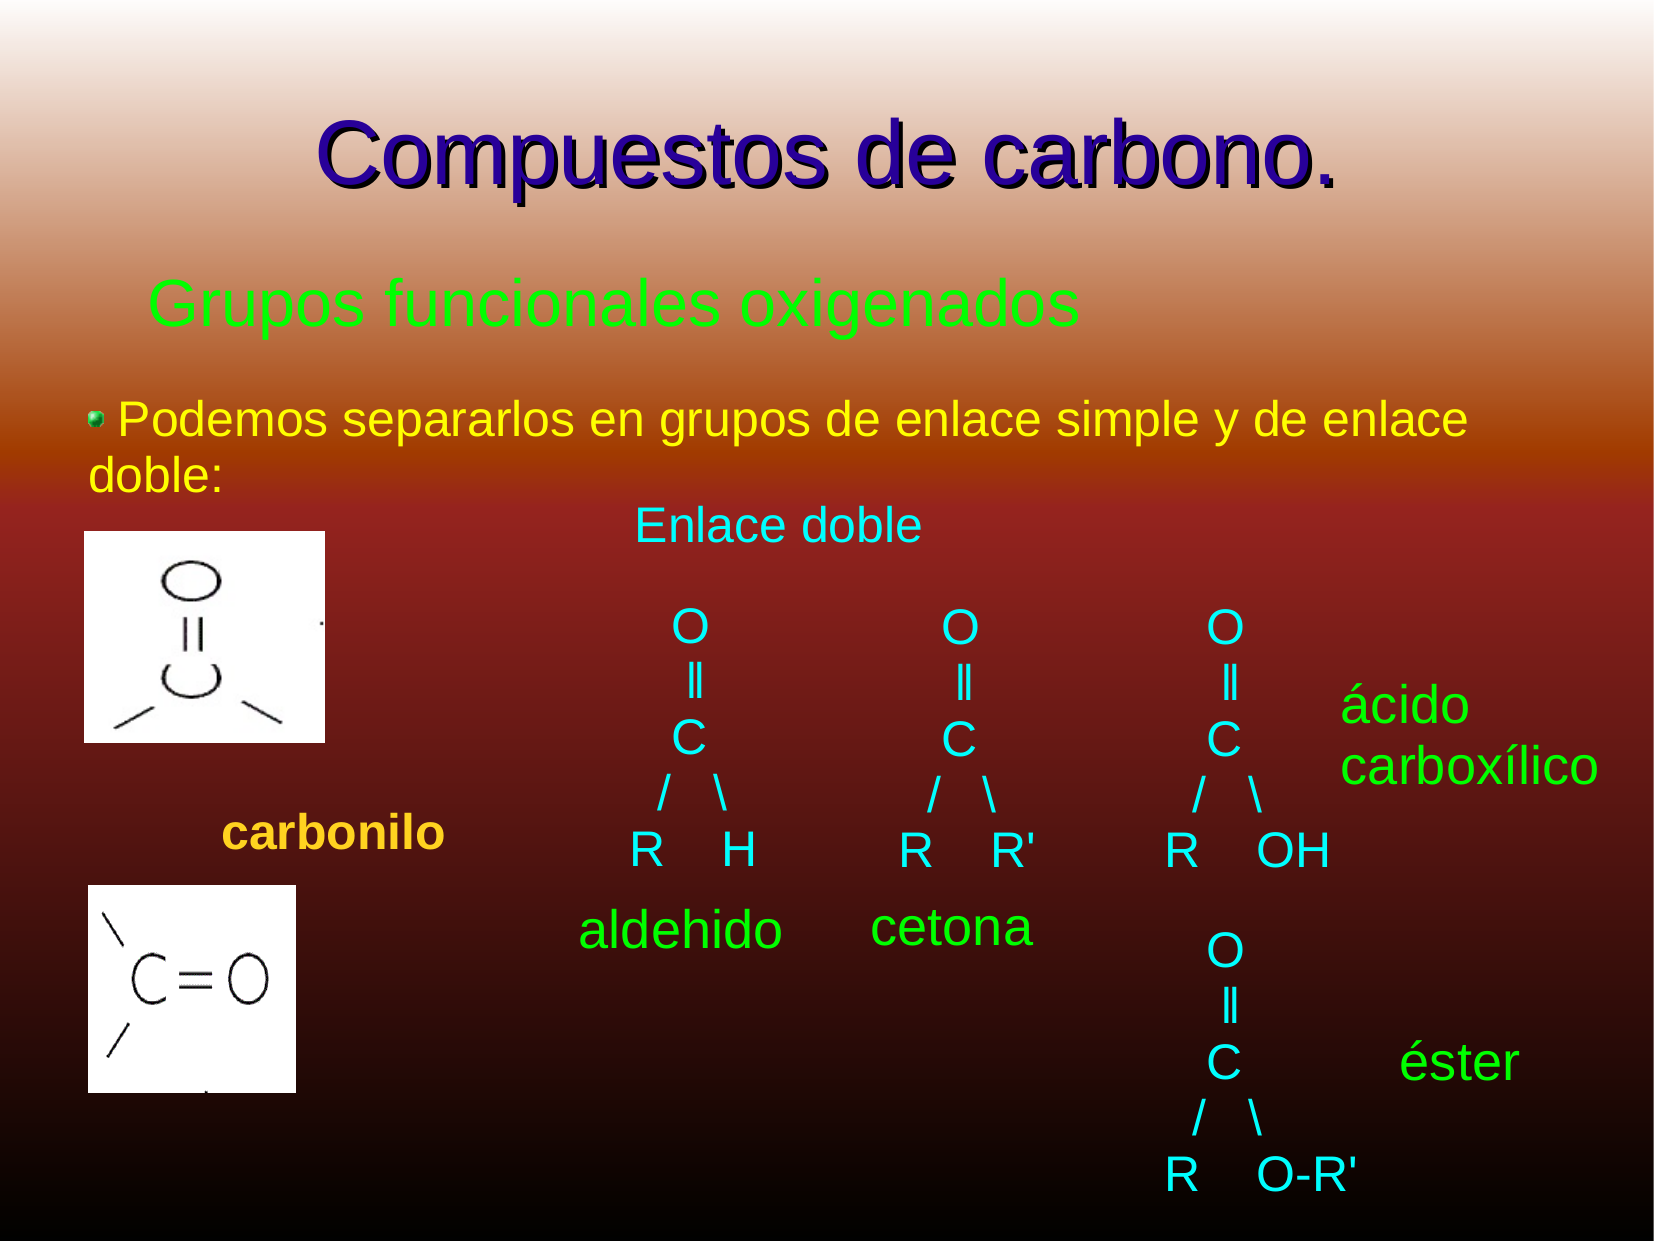

# Compuestos de carbono.
Grupos funcionales oxigenados
 Podemos separarlos en grupos de enlace simple y de enlace doble:
Enlace doble
 O
 ‖
 C
 / \
 R H
 O
 ‖
 C
 / \
 R R'
 O
 ‖
 C
 / \
 R OH
ácido carboxílico
carbonilo
cetona
aldehido
 O
 ‖
 C
 / \
 R O-R'
éster